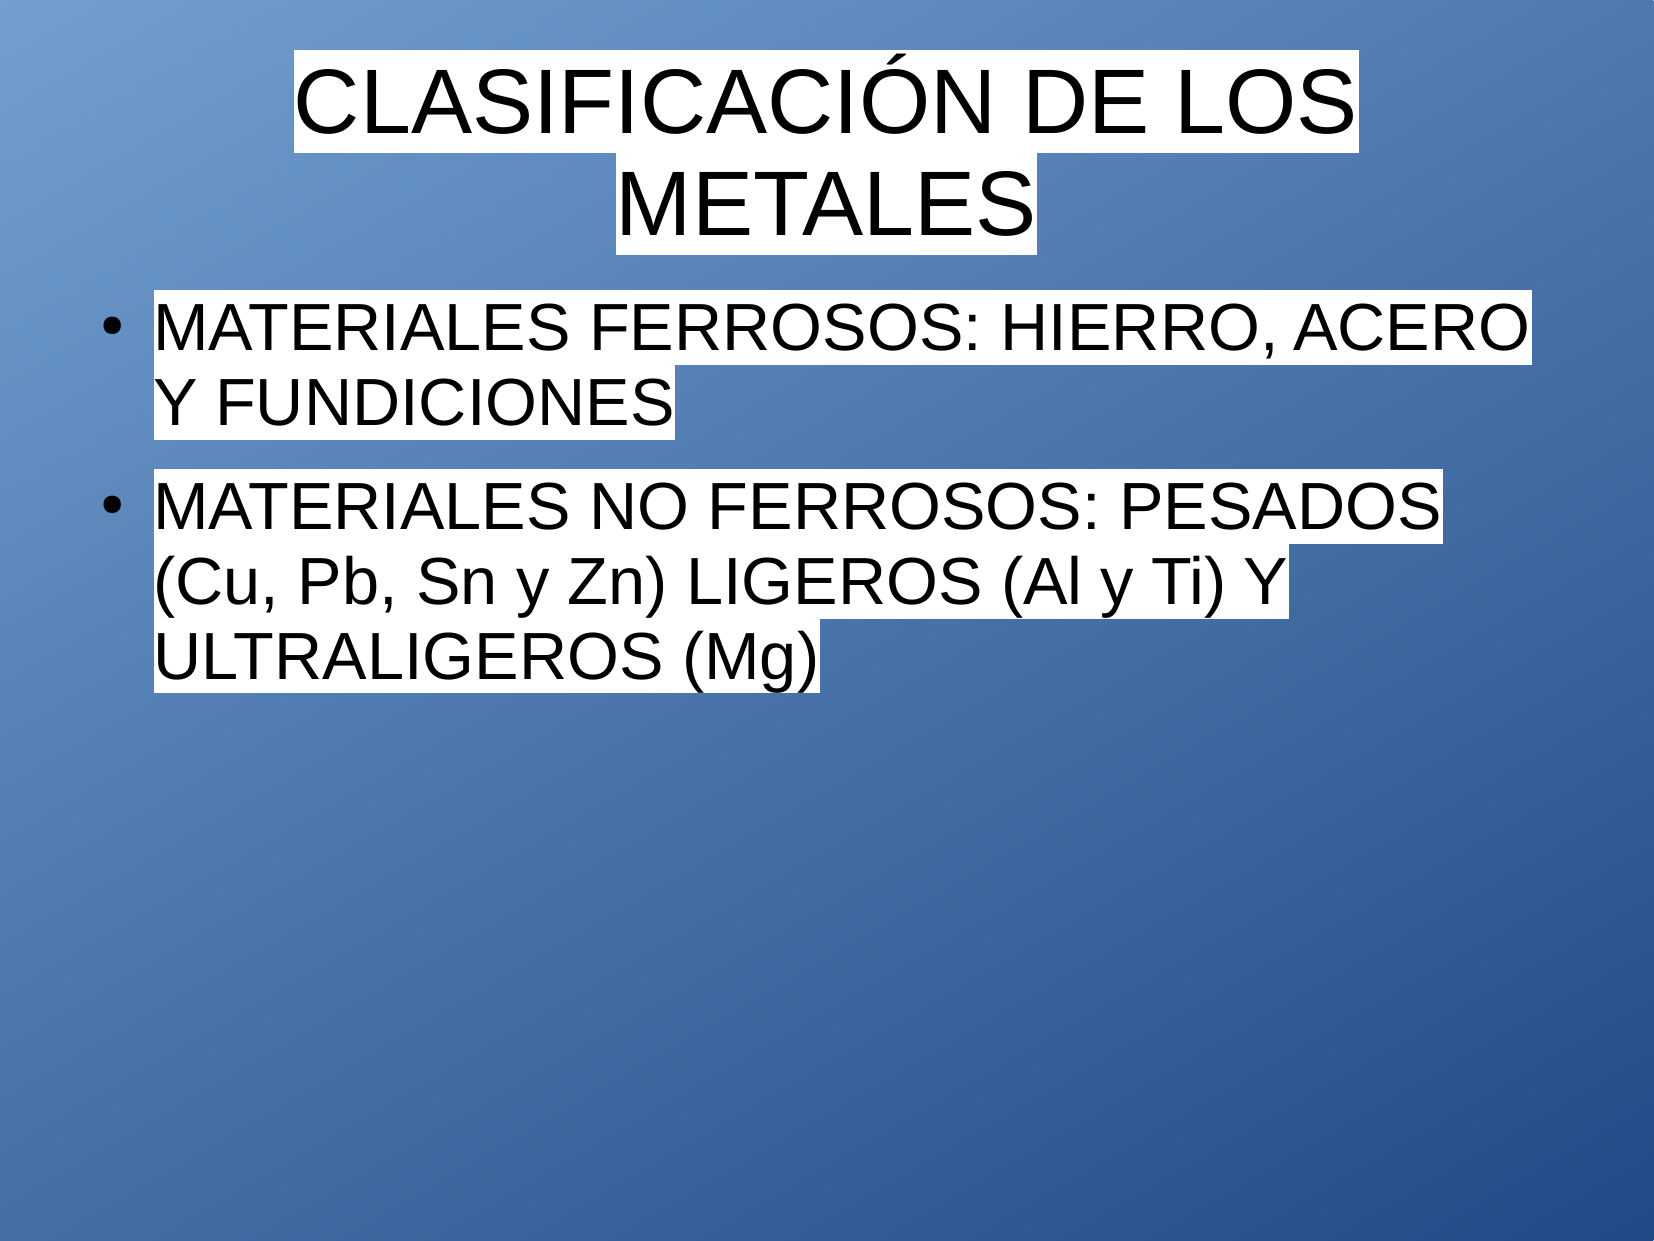

# CLASIFICACIÓN DE LOS METALES
MATERIALES FERROSOS: HIERRO, ACERO Y FUNDICIONES
MATERIALES NO FERROSOS: PESADOS (Cu, Pb, Sn y Zn) LIGEROS (Al y Ti) Y ULTRALIGEROS (Mg)